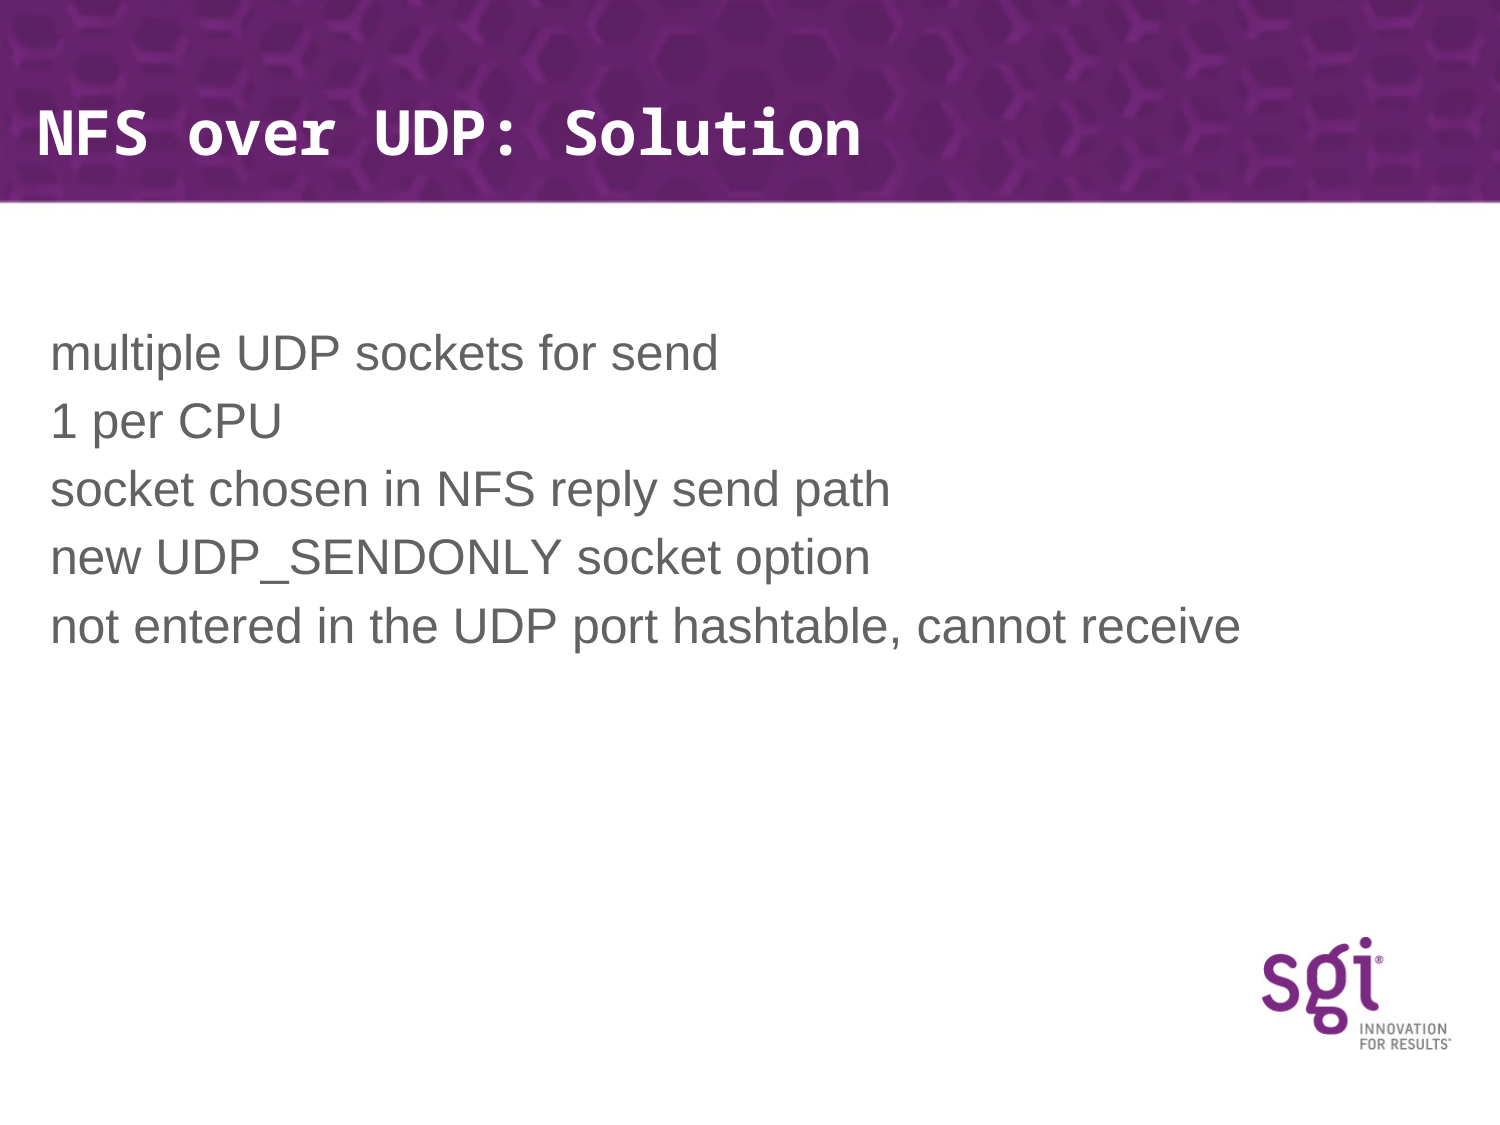

# NFS over UDP: Solution
multiple UDP sockets for send
1 per CPU
socket chosen in NFS reply send path
new UDP_SENDONLY socket option
not entered in the UDP port hashtable, cannot receive